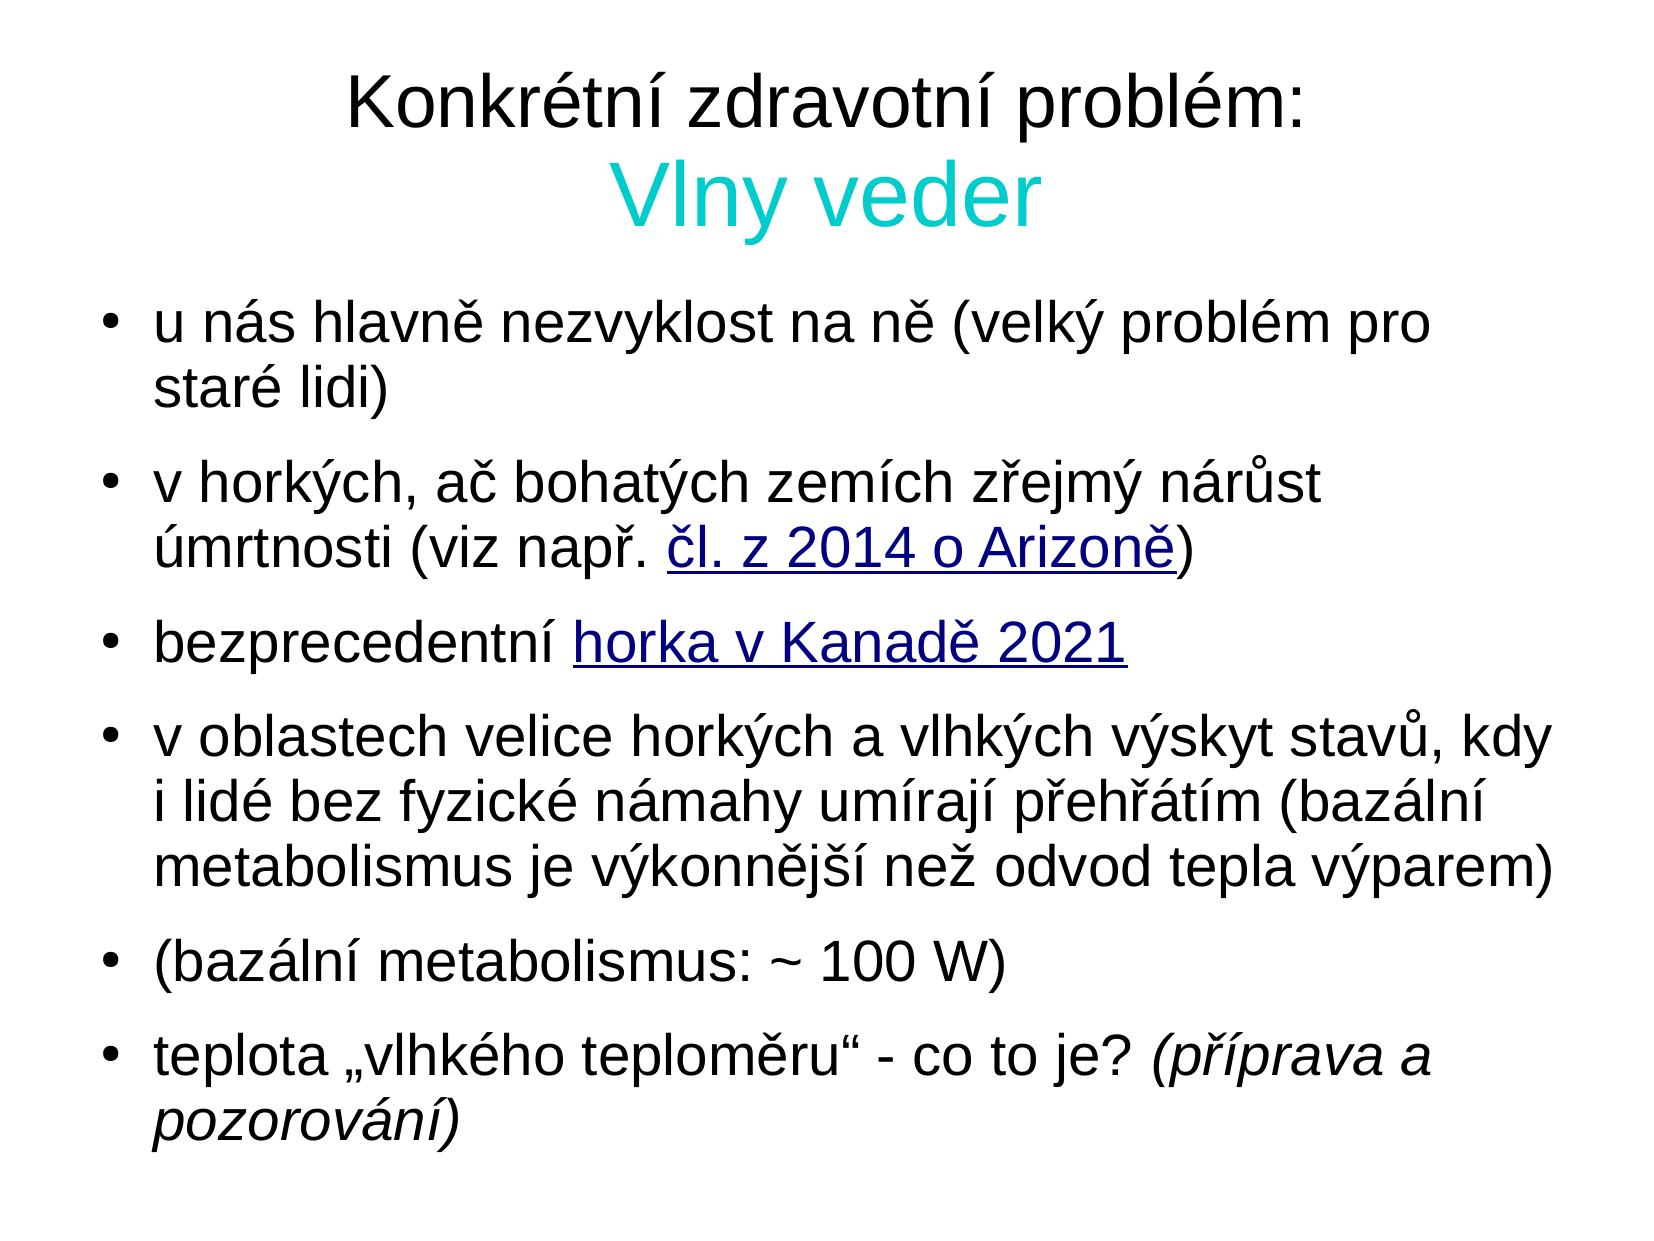

# Konkrétní zdravotní problém: Vlny veder
u nás hlavně nezvyklost na ně (velký problém pro staré lidi)
v horkých, ač bohatých zemích zřejmý nárůst úmrtnosti (viz např. čl. z 2014 o Arizoně)
bezprecedentní horka v Kanadě 2021
v oblastech velice horkých a vlhkých výskyt stavů, kdy i lidé bez fyzické námahy umírají přehřátím (bazální metabolismus je výkonnější než odvod tepla výparem)
(bazální metabolismus: ~ 100 W)
teplota „vlhkého teploměru“ - co to je? (příprava a pozorování)